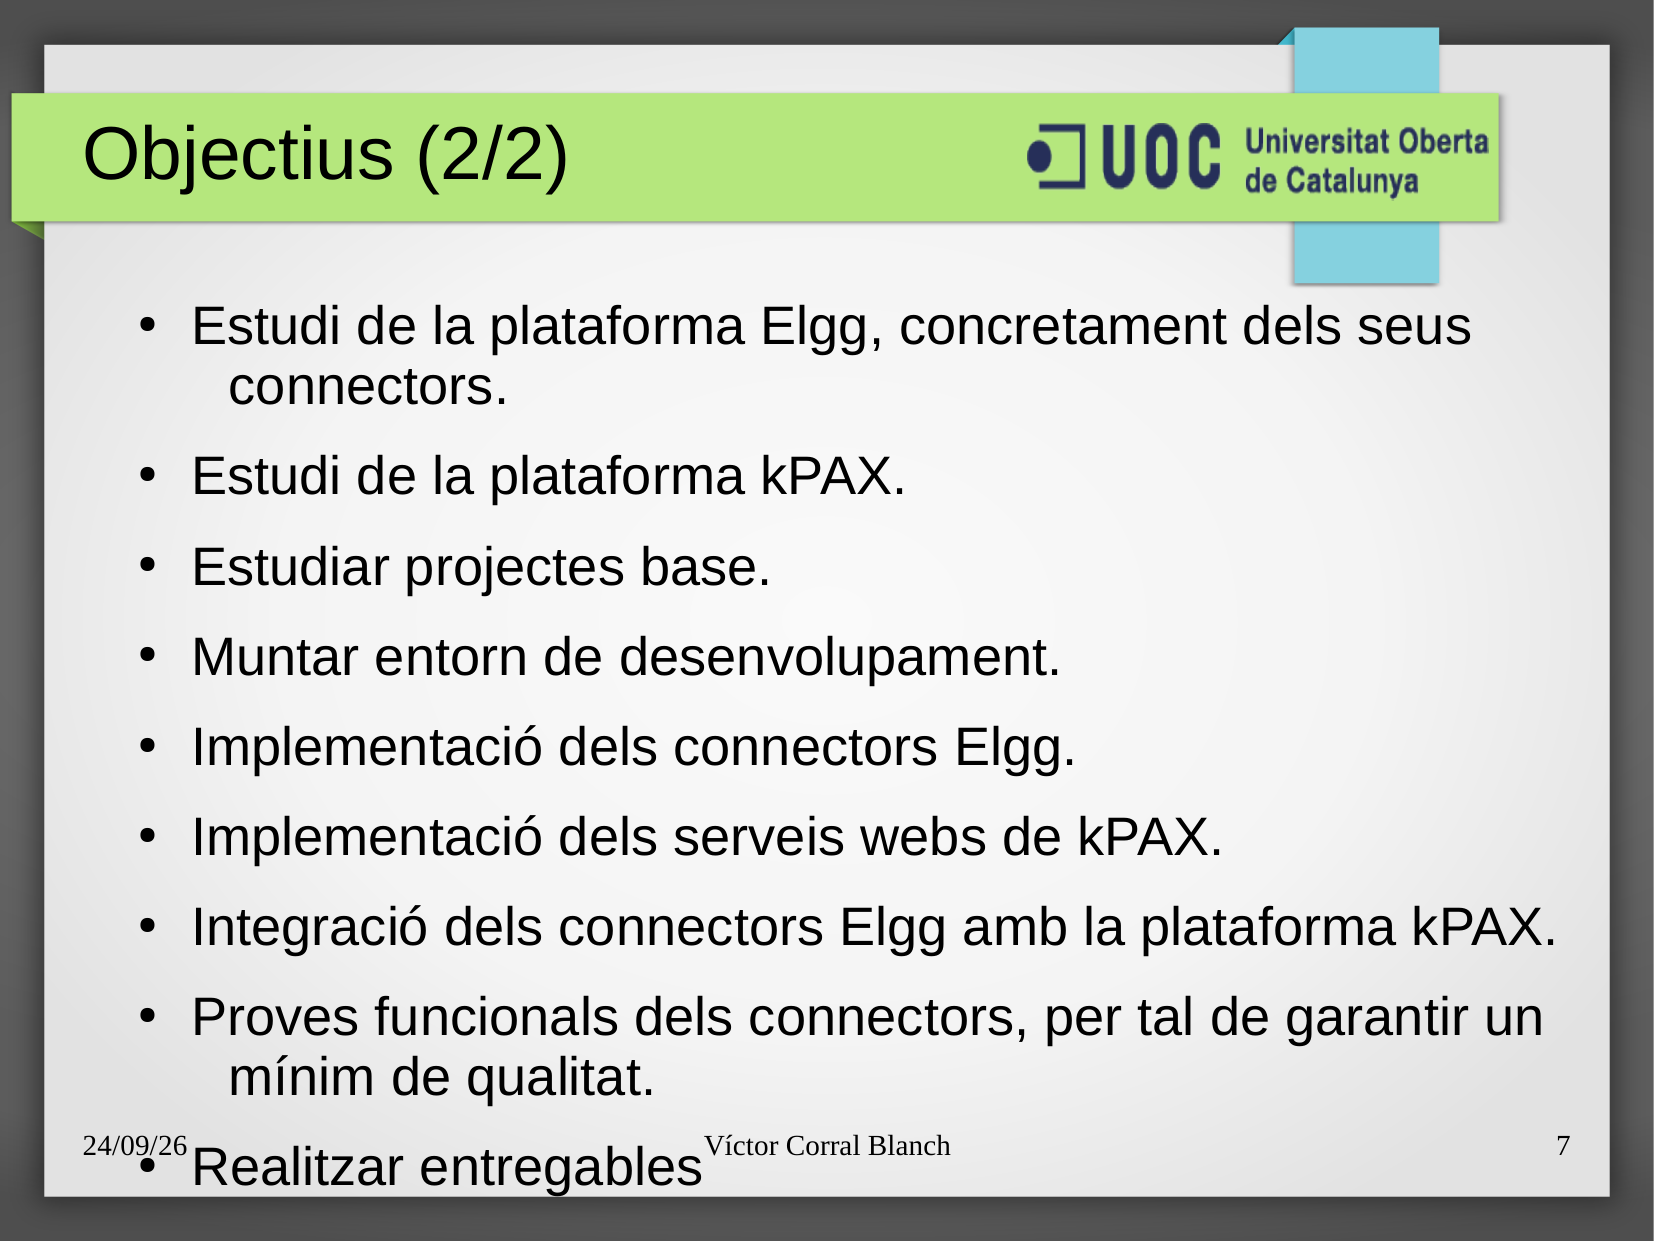

# Objectius (2/2)
Estudi de la plataforma Elgg, concretament dels seus connectors.
Estudi de la plataforma kPAX.
Estudiar projectes base.
Muntar entorn de desenvolupament.
Implementació dels connectors Elgg.
Implementació dels serveis webs de kPAX.
Integració dels connectors Elgg amb la plataforma kPAX.
Proves funcionals dels connectors, per tal de garantir un mínim de qualitat.
Realitzar entregables
Víctor Corral Blanch
7